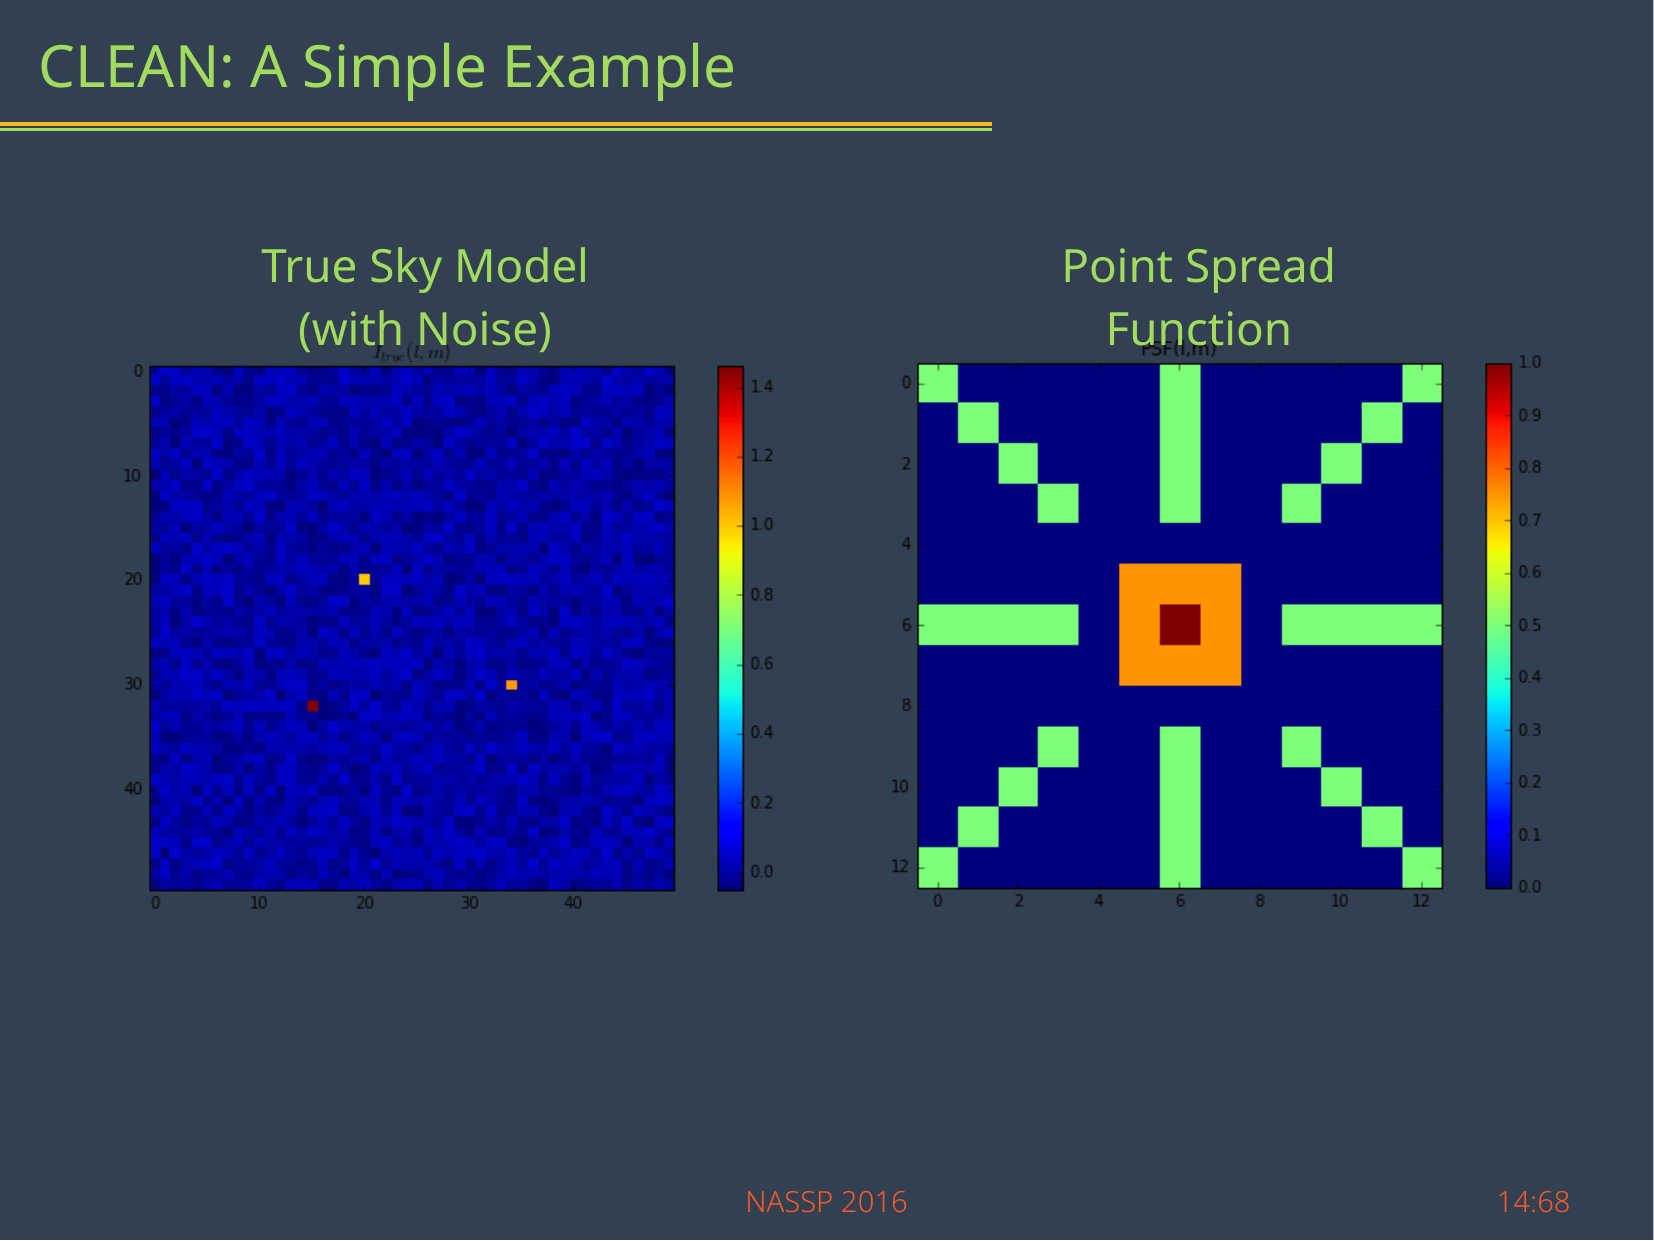

CLEAN: A Simple Example
True Sky Model (with Noise)
Point Spread Function
NASSP 2016
14